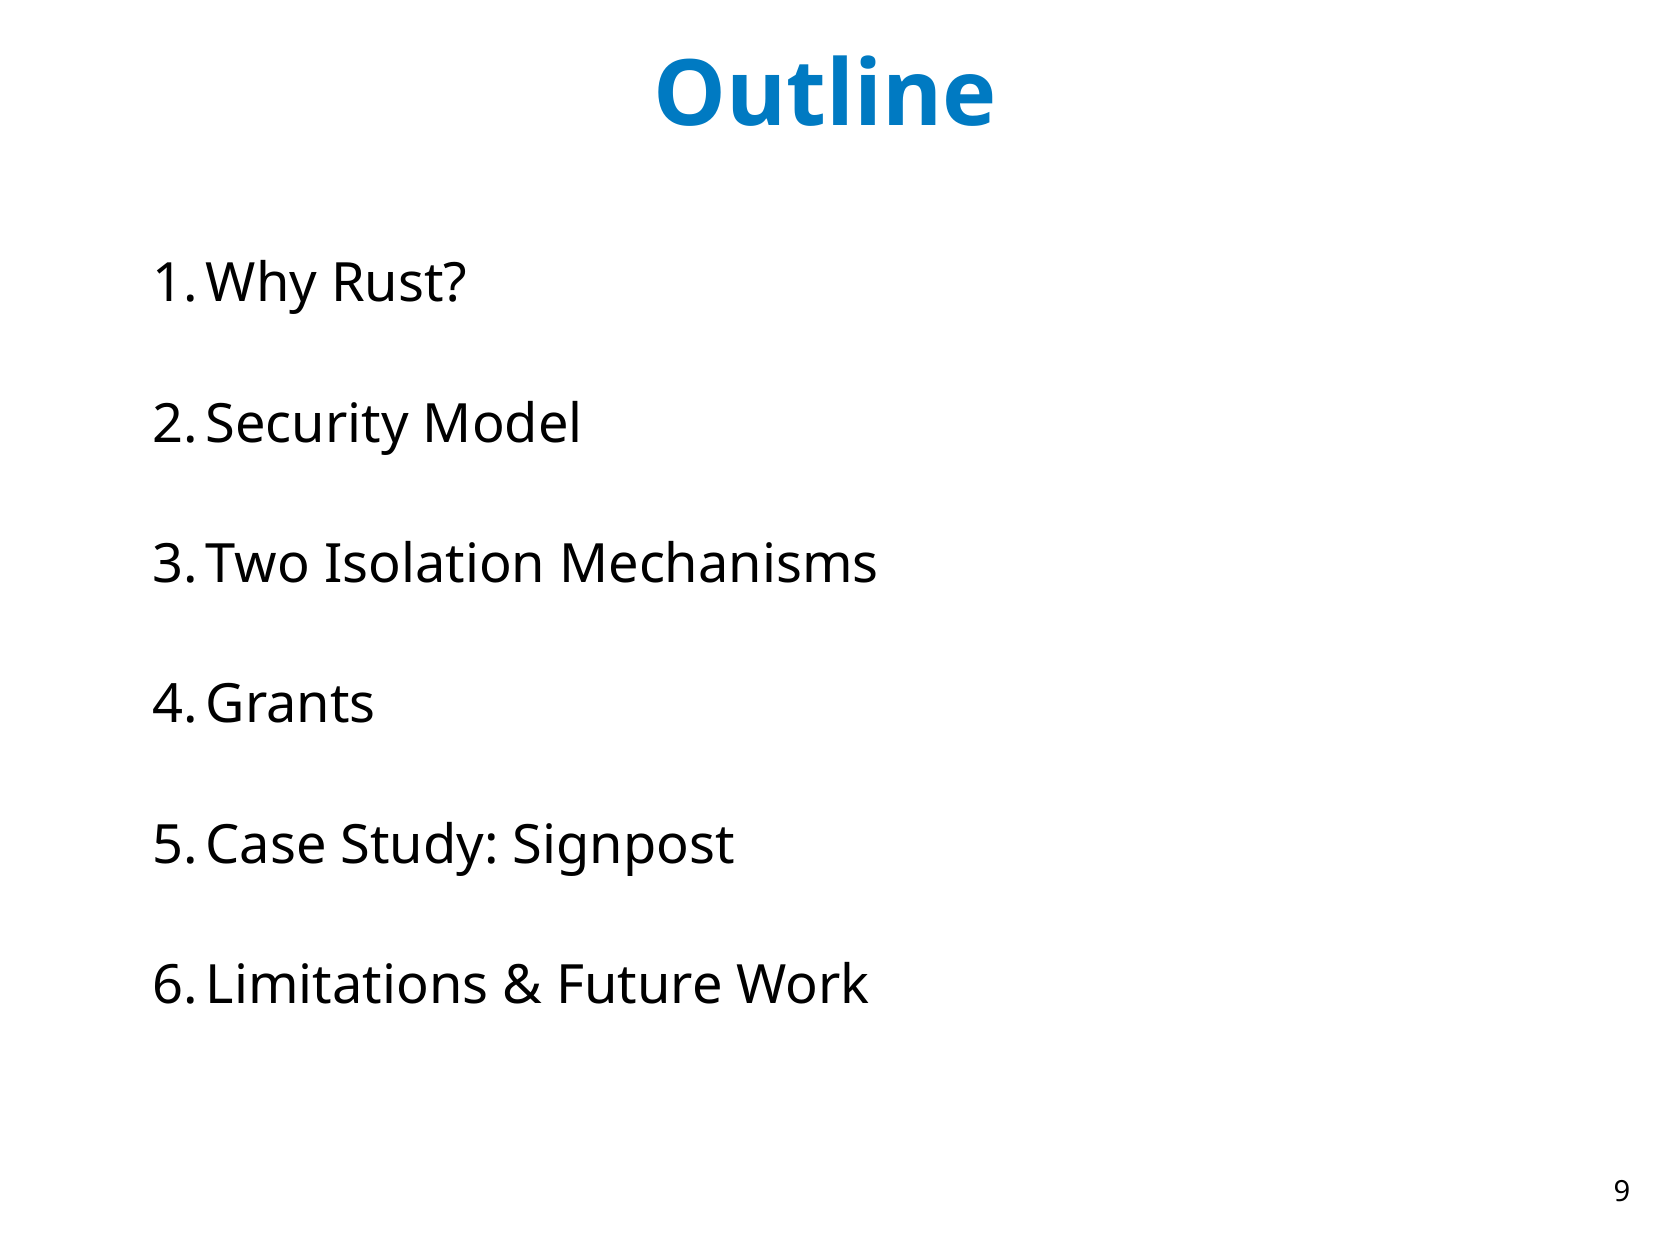

Outline
# Why Rust?
Security Model
Two Isolation Mechanisms
Grants
Case Study: Signpost
Limitations & Future Work
9